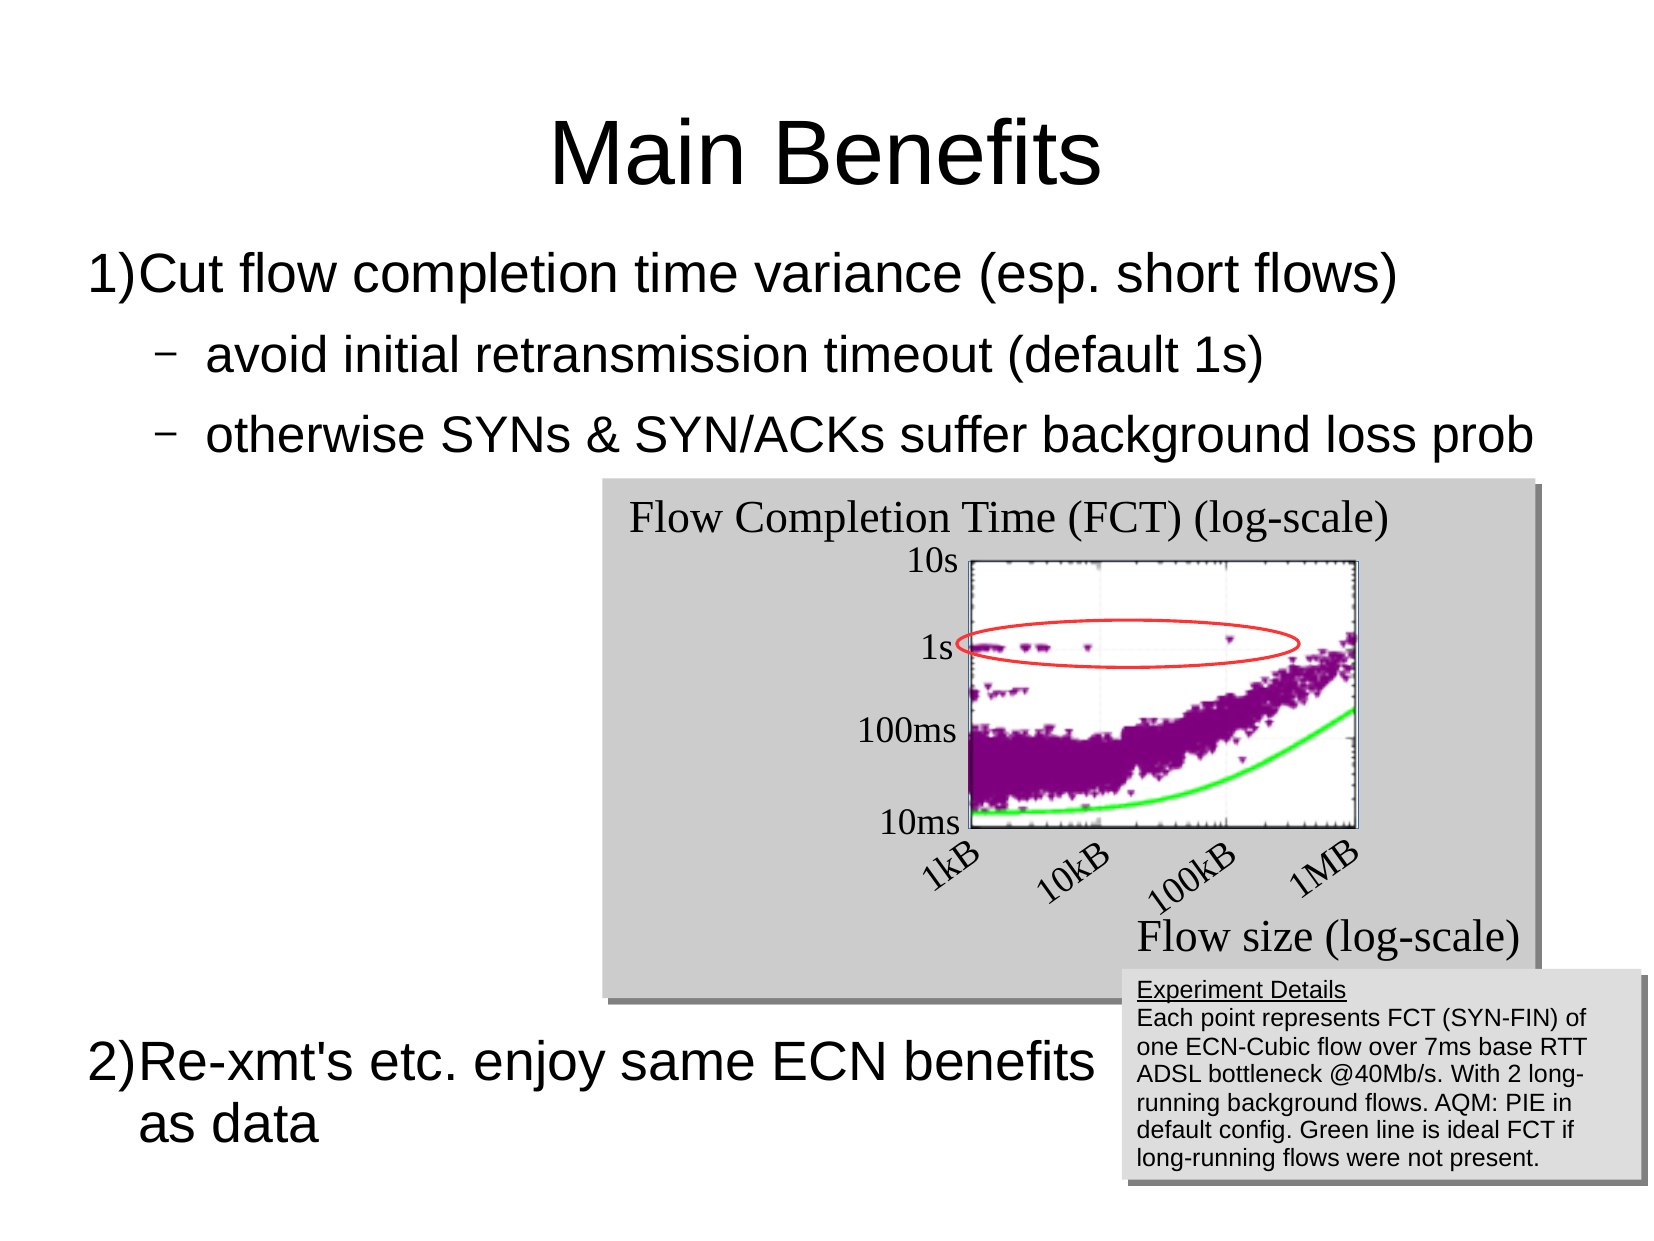

# Main Benefits
Cut flow completion time variance (esp. short flows)
avoid initial retransmission timeout (default 1s)
otherwise SYNs & SYN/ACKs suffer background loss prob
Re-xmt's etc. enjoy same ECN benefits
as data
Flow Completion Time (FCT) (log-scale)
10s
1s
100ms
10ms
1kB
1MB
10kB
100kB
Flow size (log-scale)
Experiment Details
Each point represents FCT (SYN-FIN) of one ECN-Cubic flow over 7ms base RTT ADSL bottleneck @40Mb/s. With 2 long-running background flows. AQM: PIE in default config. Green line is ideal FCT if long-running flows were not present.
3